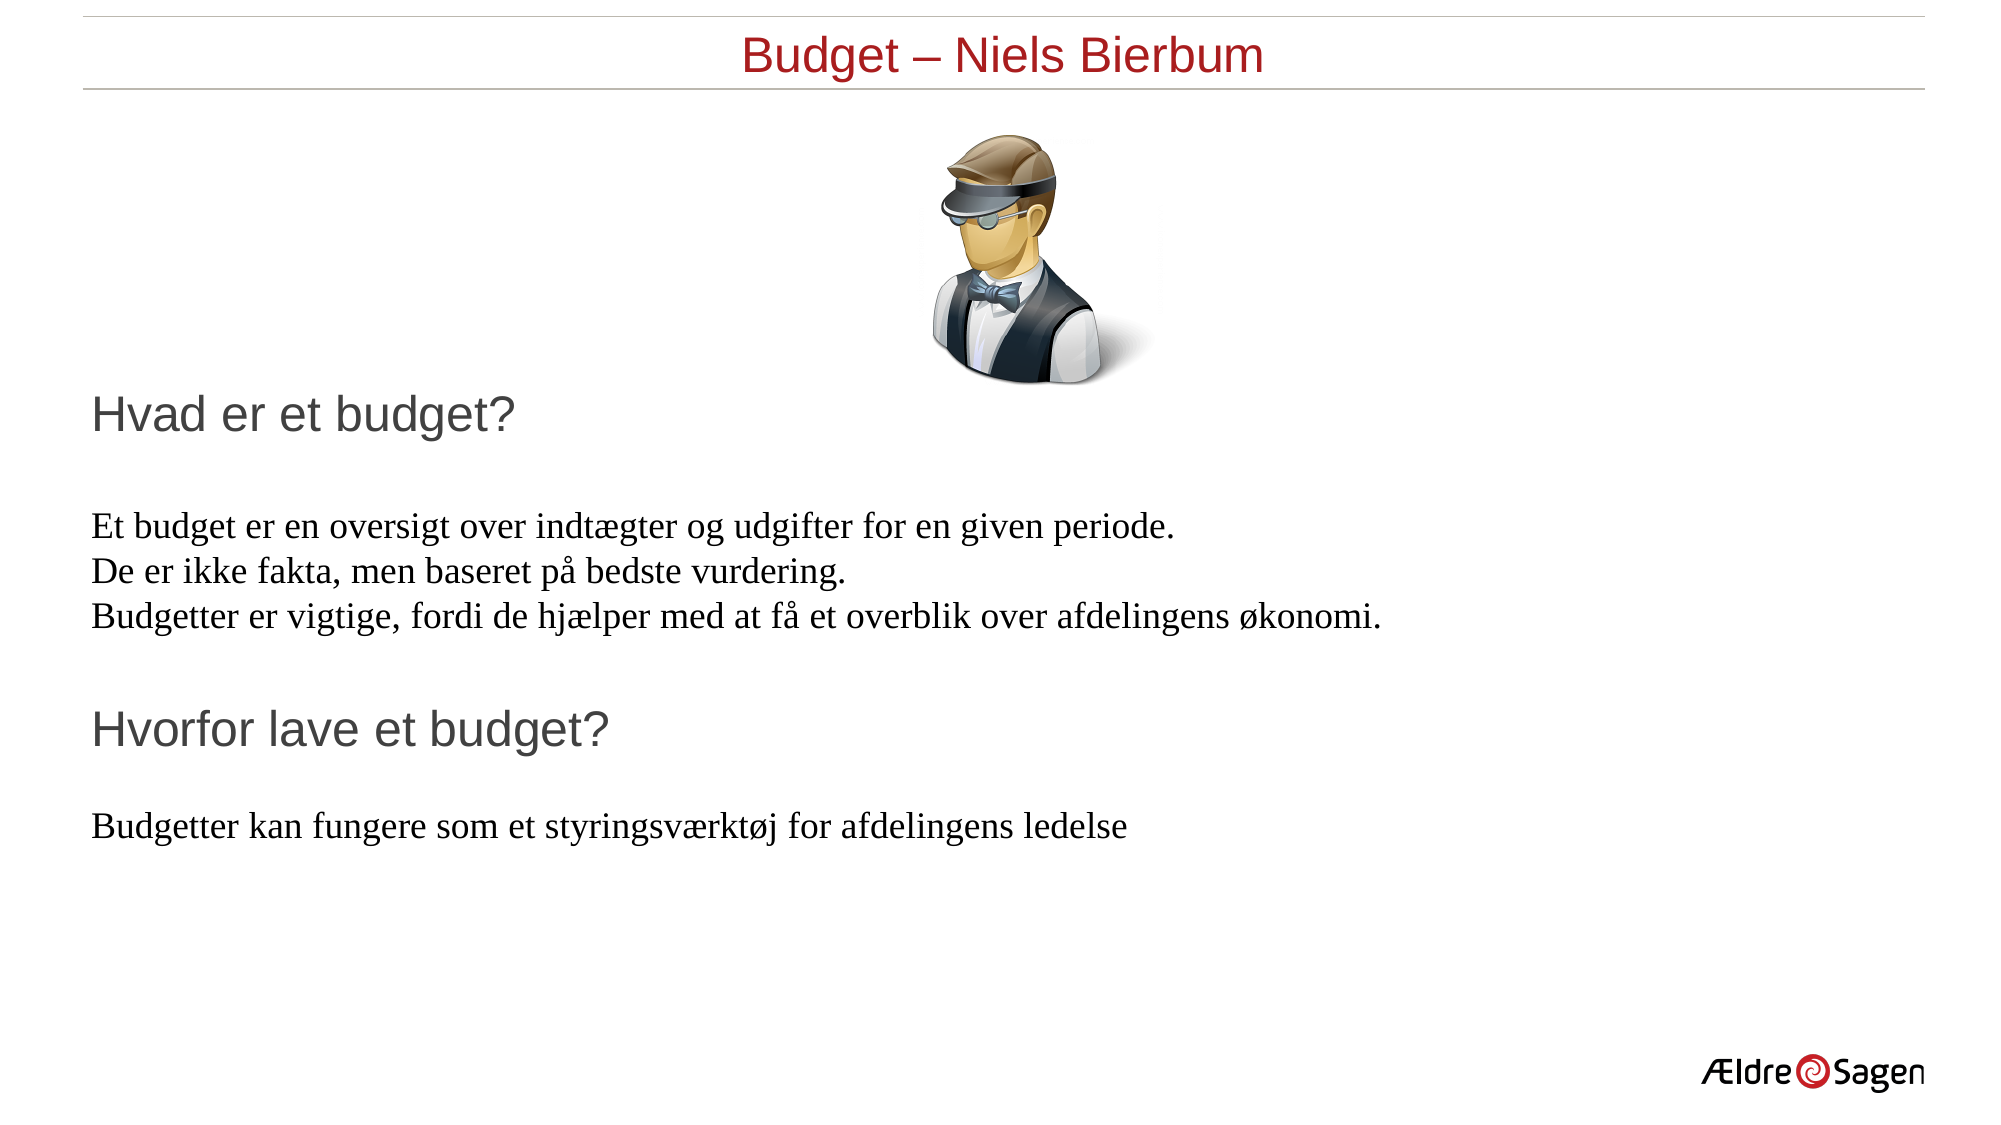

Budget – Niels Bierbum
Hvad er et budget?
Et budget er en oversigt over indtægter og udgifter for en given periode.
De er ikke fakta, men baseret på bedste vurdering.
Budgetter er vigtige, fordi de hjælper med at få et overblik over afdelingens økonomi.
Hvorfor lave et budget?
Budgetter kan fungere som et styringsværktøj for afdelingens ledelse